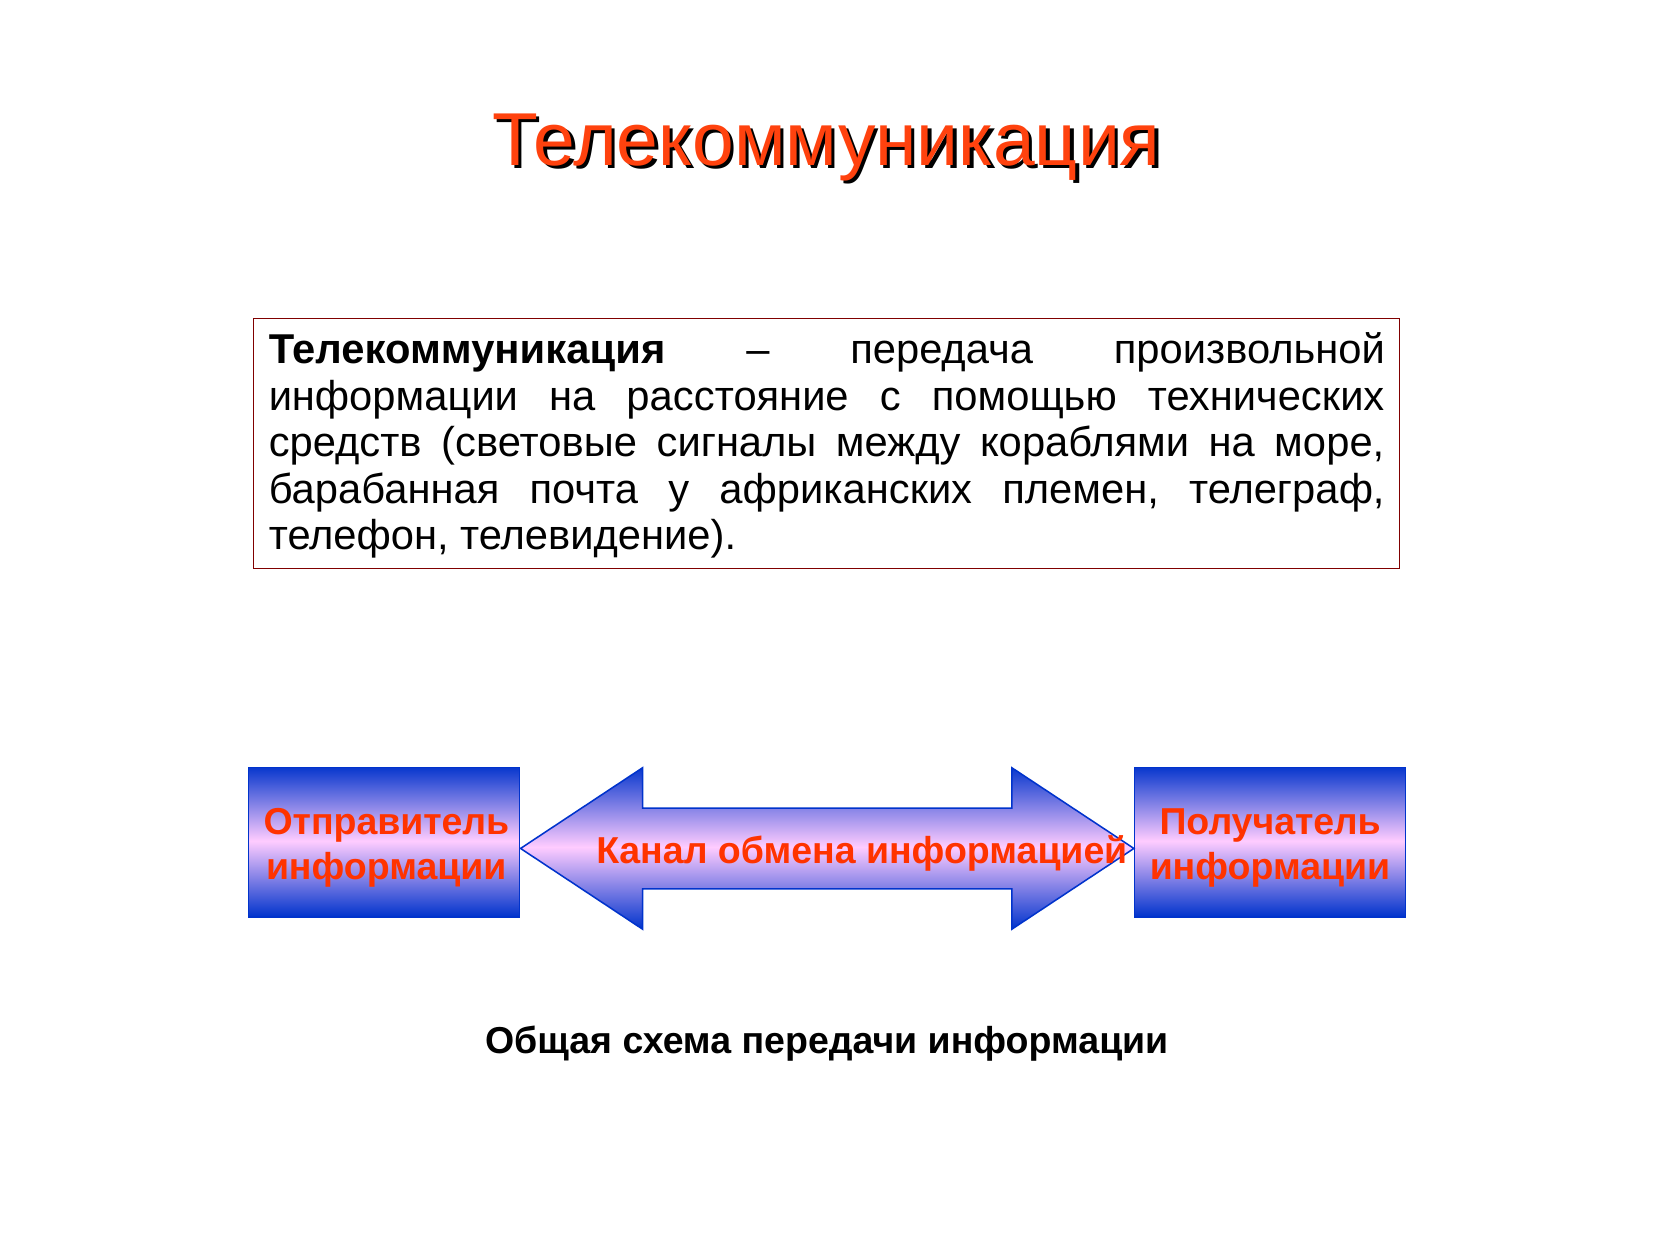

Телекоммуникация
Телекоммуникация – передача произвольной информации на расстояние с помощью технических средств (световые сигналы между кораблями на море, барабанная почта у африканских племен, телеграф, телефон, телевидение).
Отправитель
информации
Канал обмена информацией
Получатель
информации
Общая схема передачи информации